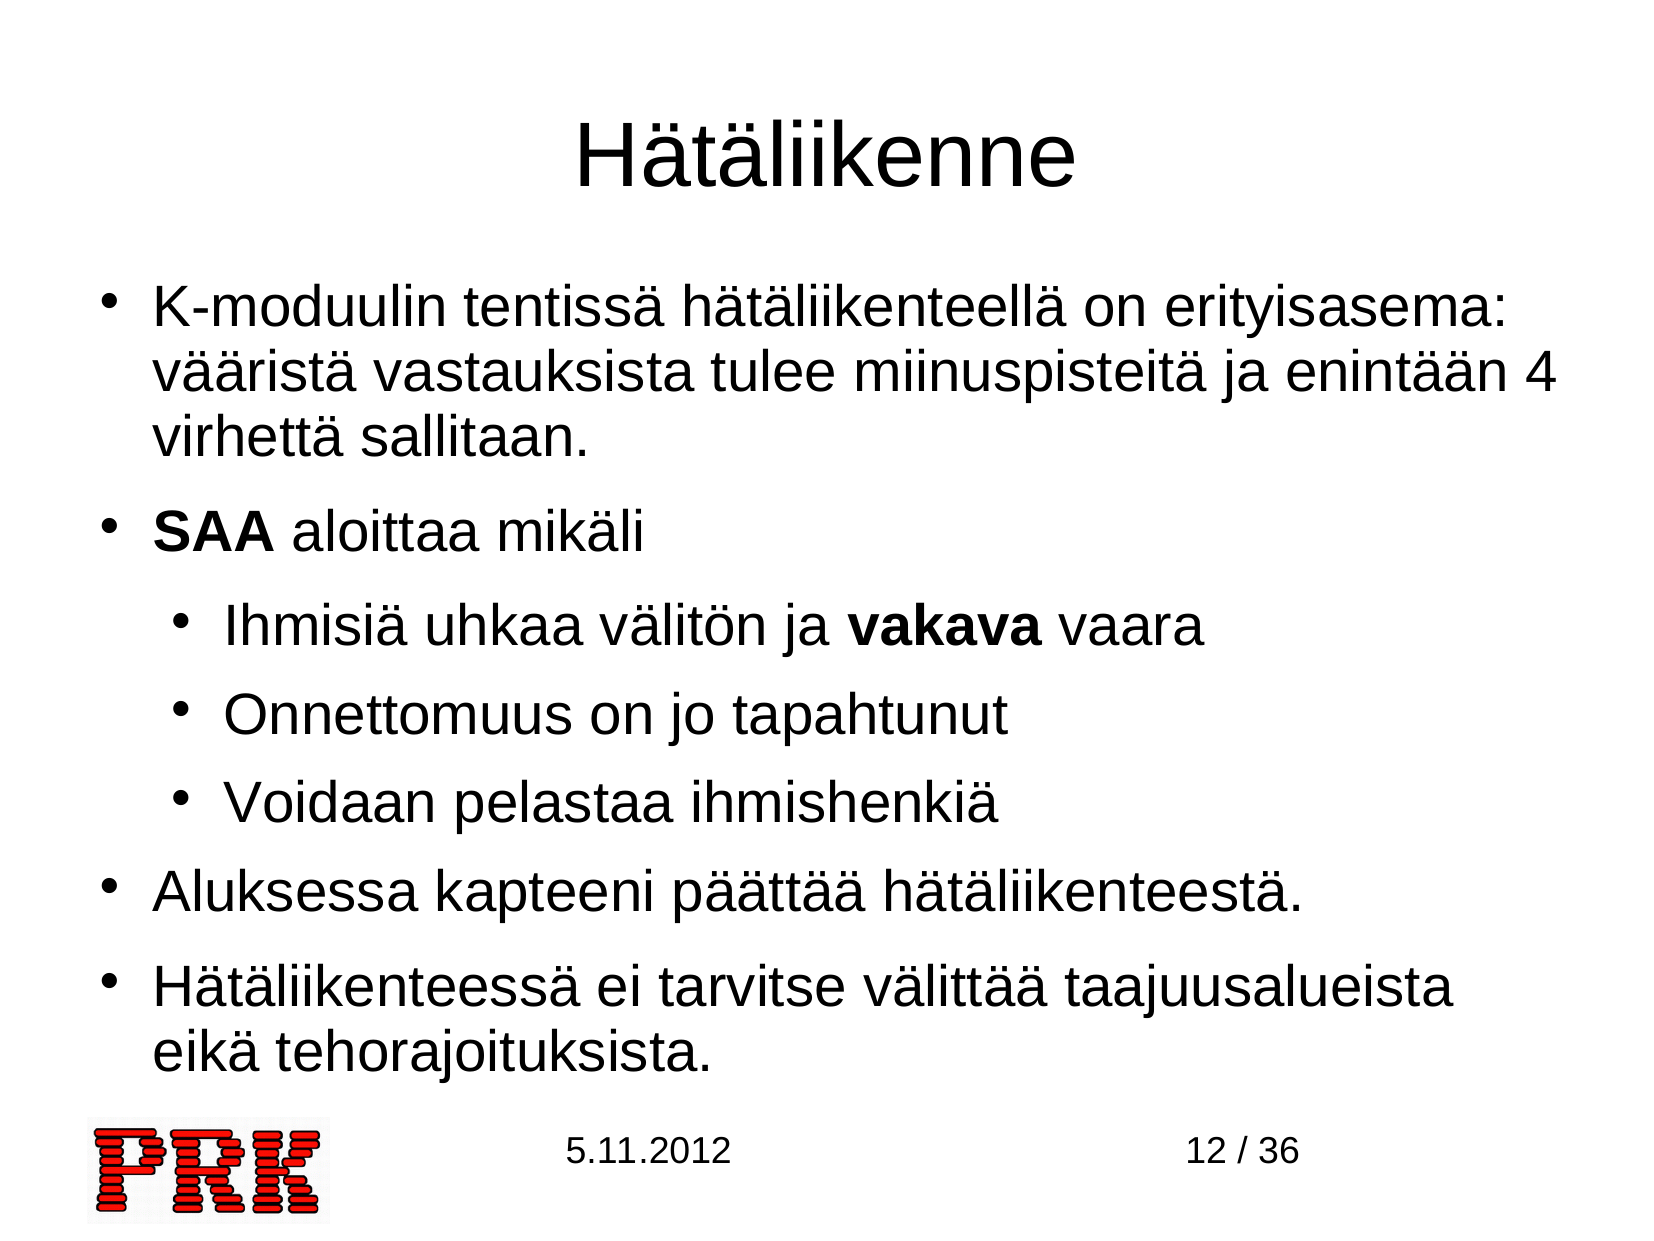

# Hätäliikenne
K-moduulin tentissä hätäliikenteellä on erityisasema: vääristä vastauksista tulee miinuspisteitä ja enintään 4 virhettä sallitaan.
SAA aloittaa mikäli
Ihmisiä uhkaa välitön ja vakava vaara
Onnettomuus on jo tapahtunut
Voidaan pelastaa ihmishenkiä
Aluksessa kapteeni päättää hätäliikenteestä.
Hätäliikenteessä ei tarvitse välittää taajuusalueista eikä tehorajoituksista.
12